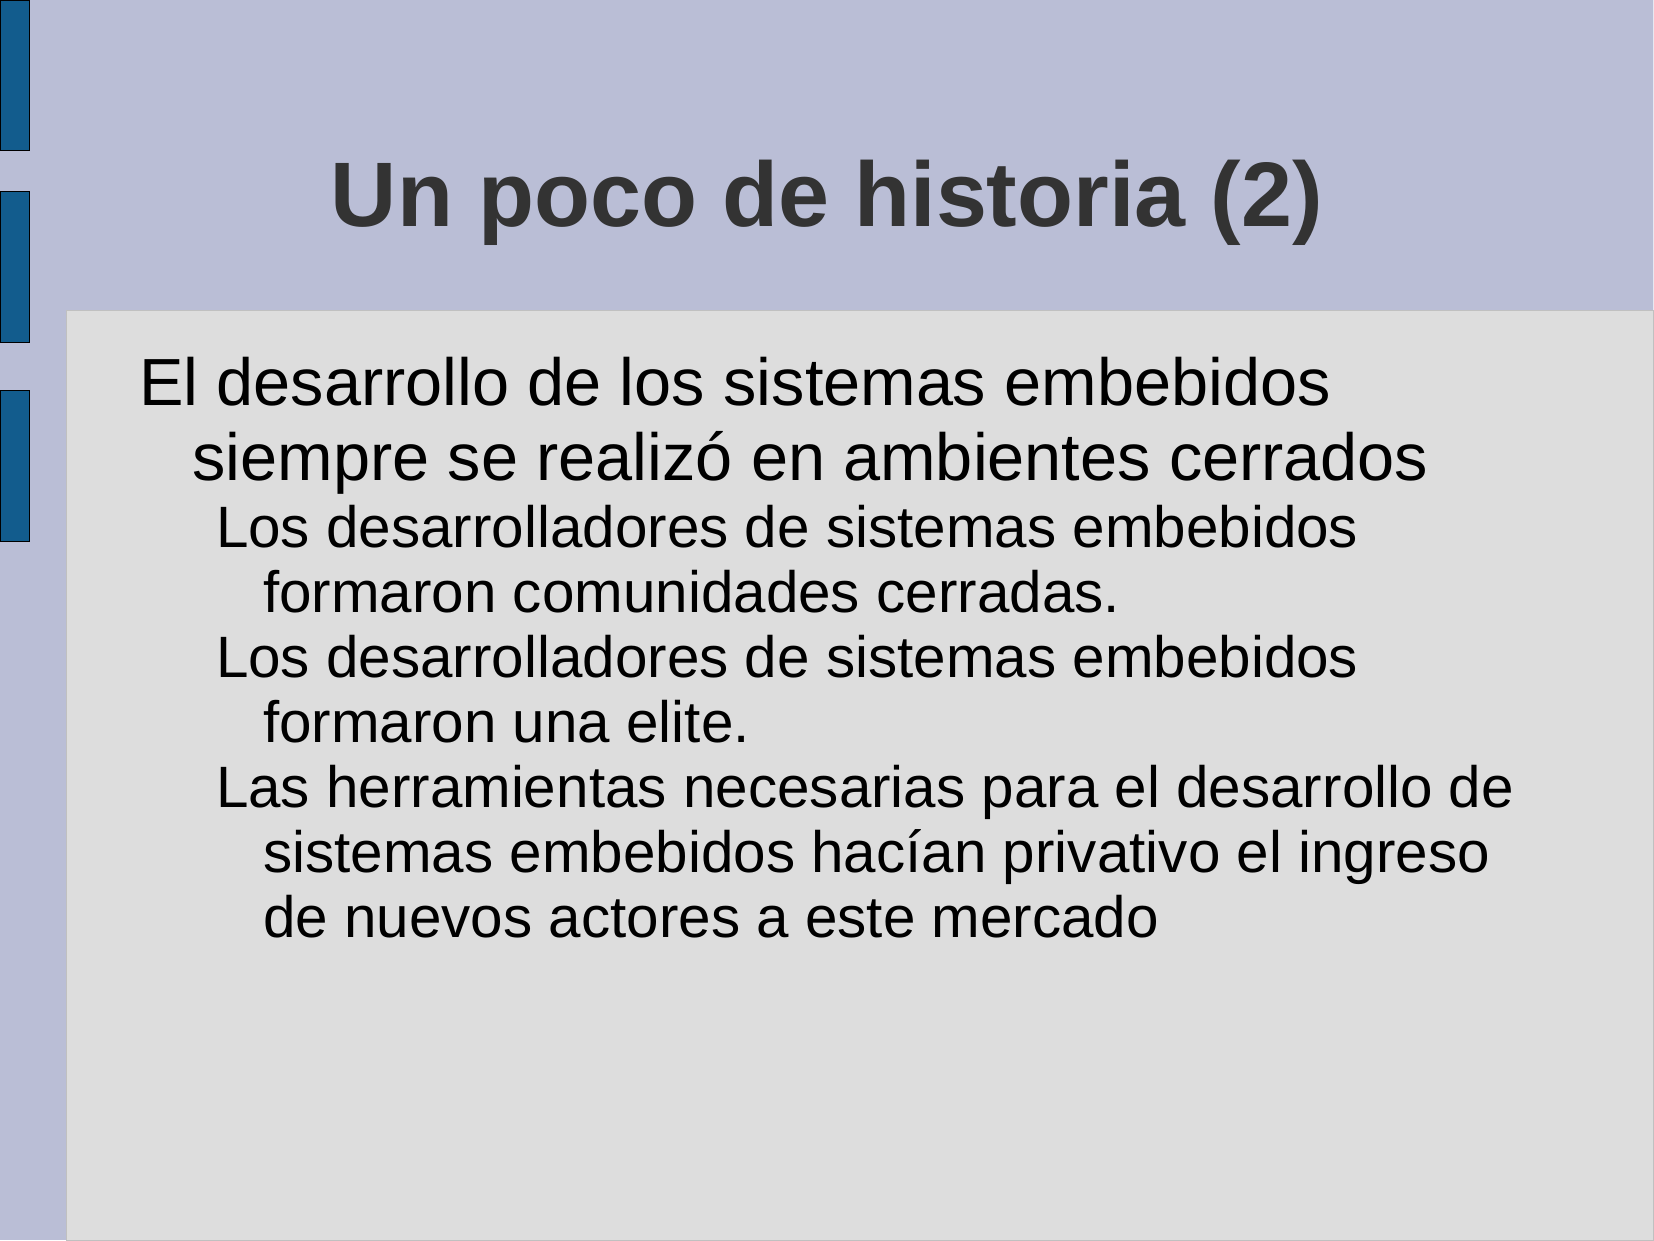

# Un poco de historia (2)
El desarrollo de los sistemas embebidos siempre se realizó en ambientes cerrados
Los desarrolladores de sistemas embebidos formaron comunidades cerradas.
Los desarrolladores de sistemas embebidos formaron una elite.
Las herramientas necesarias para el desarrollo de sistemas embebidos hacían privativo el ingreso de nuevos actores a este mercado